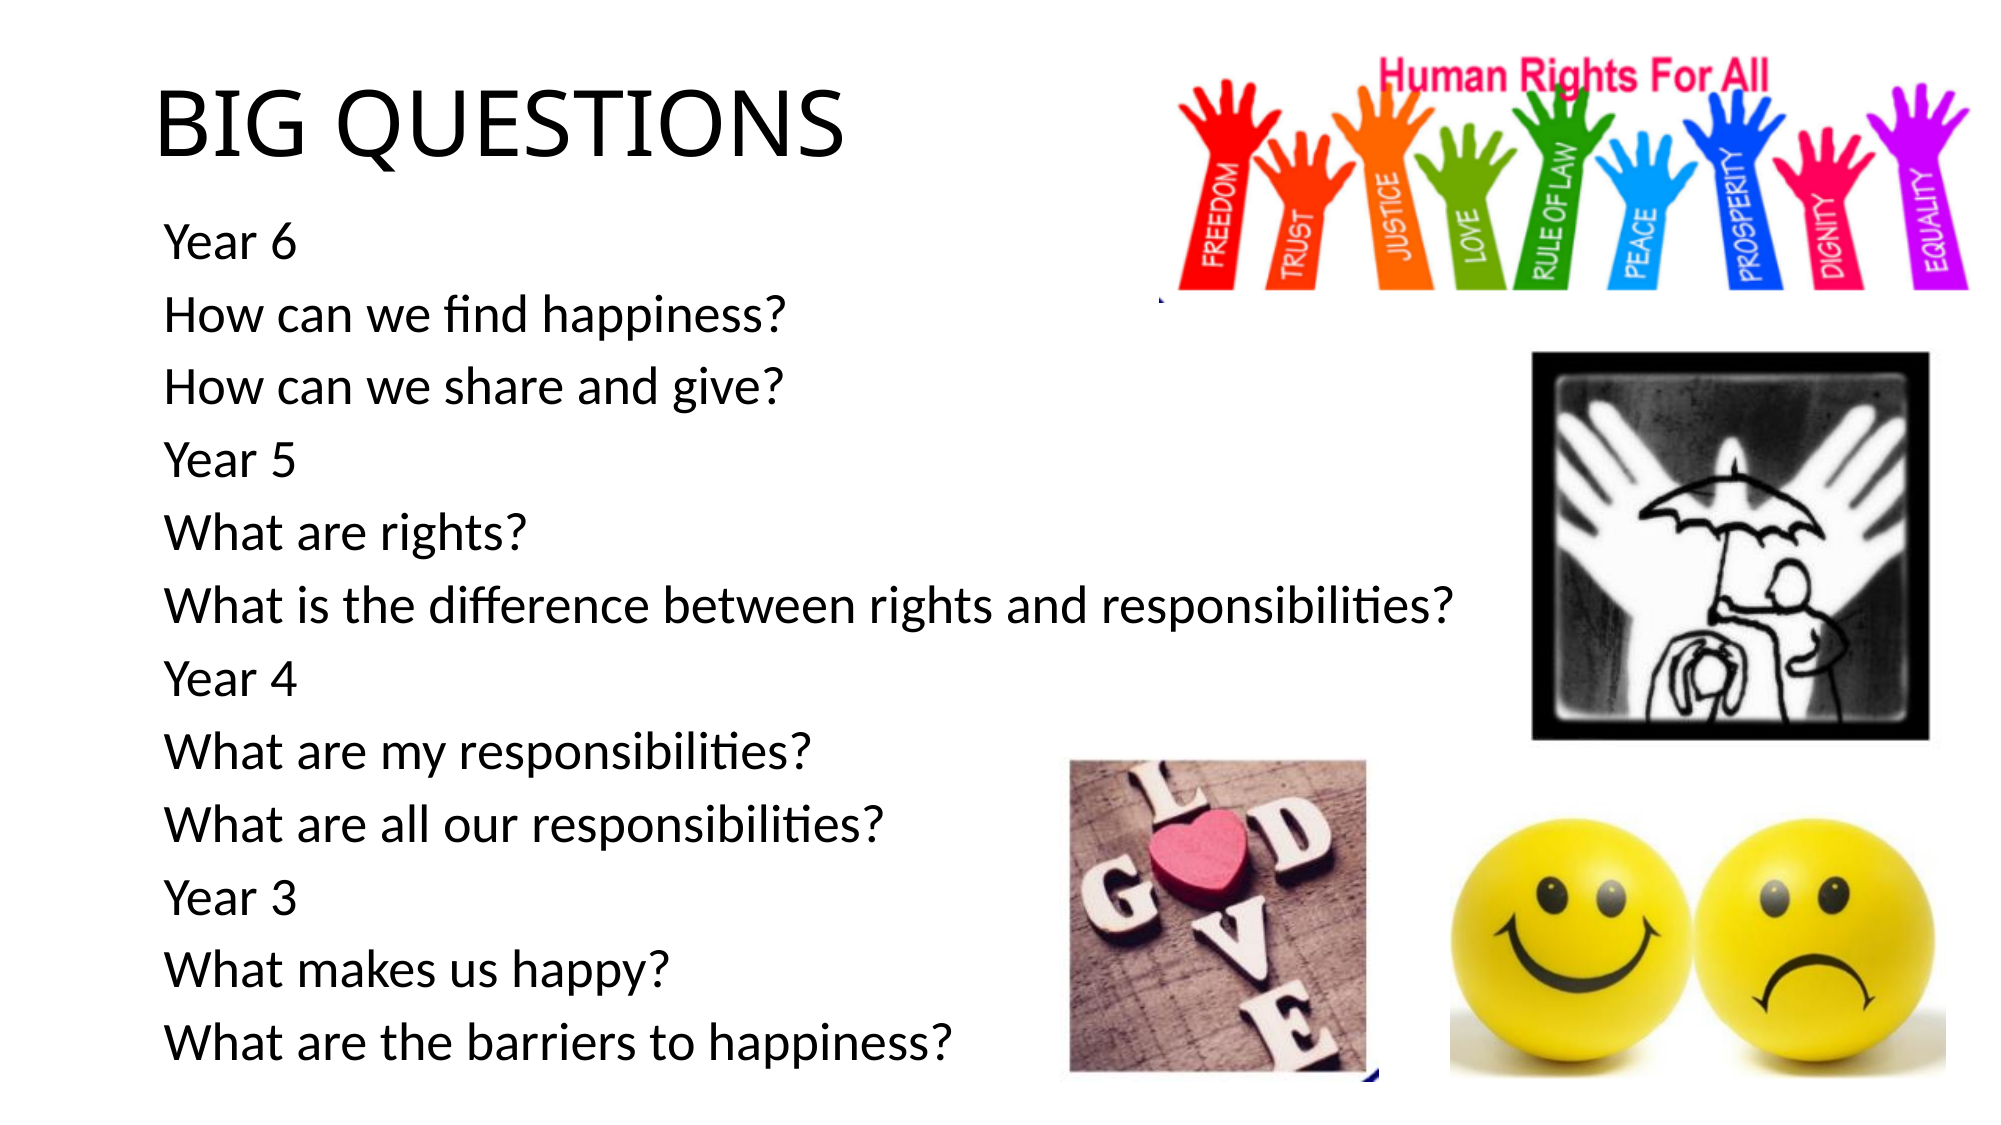

# BIG QUESTIONS
Year 6
How can we find happiness?
How can we share and give?
Year 5
What are rights?
What is the difference between rights and responsibilities?
Year 4
What are my responsibilities?
What are all our responsibilities?
Year 3
What makes us happy?
What are the barriers to happiness?